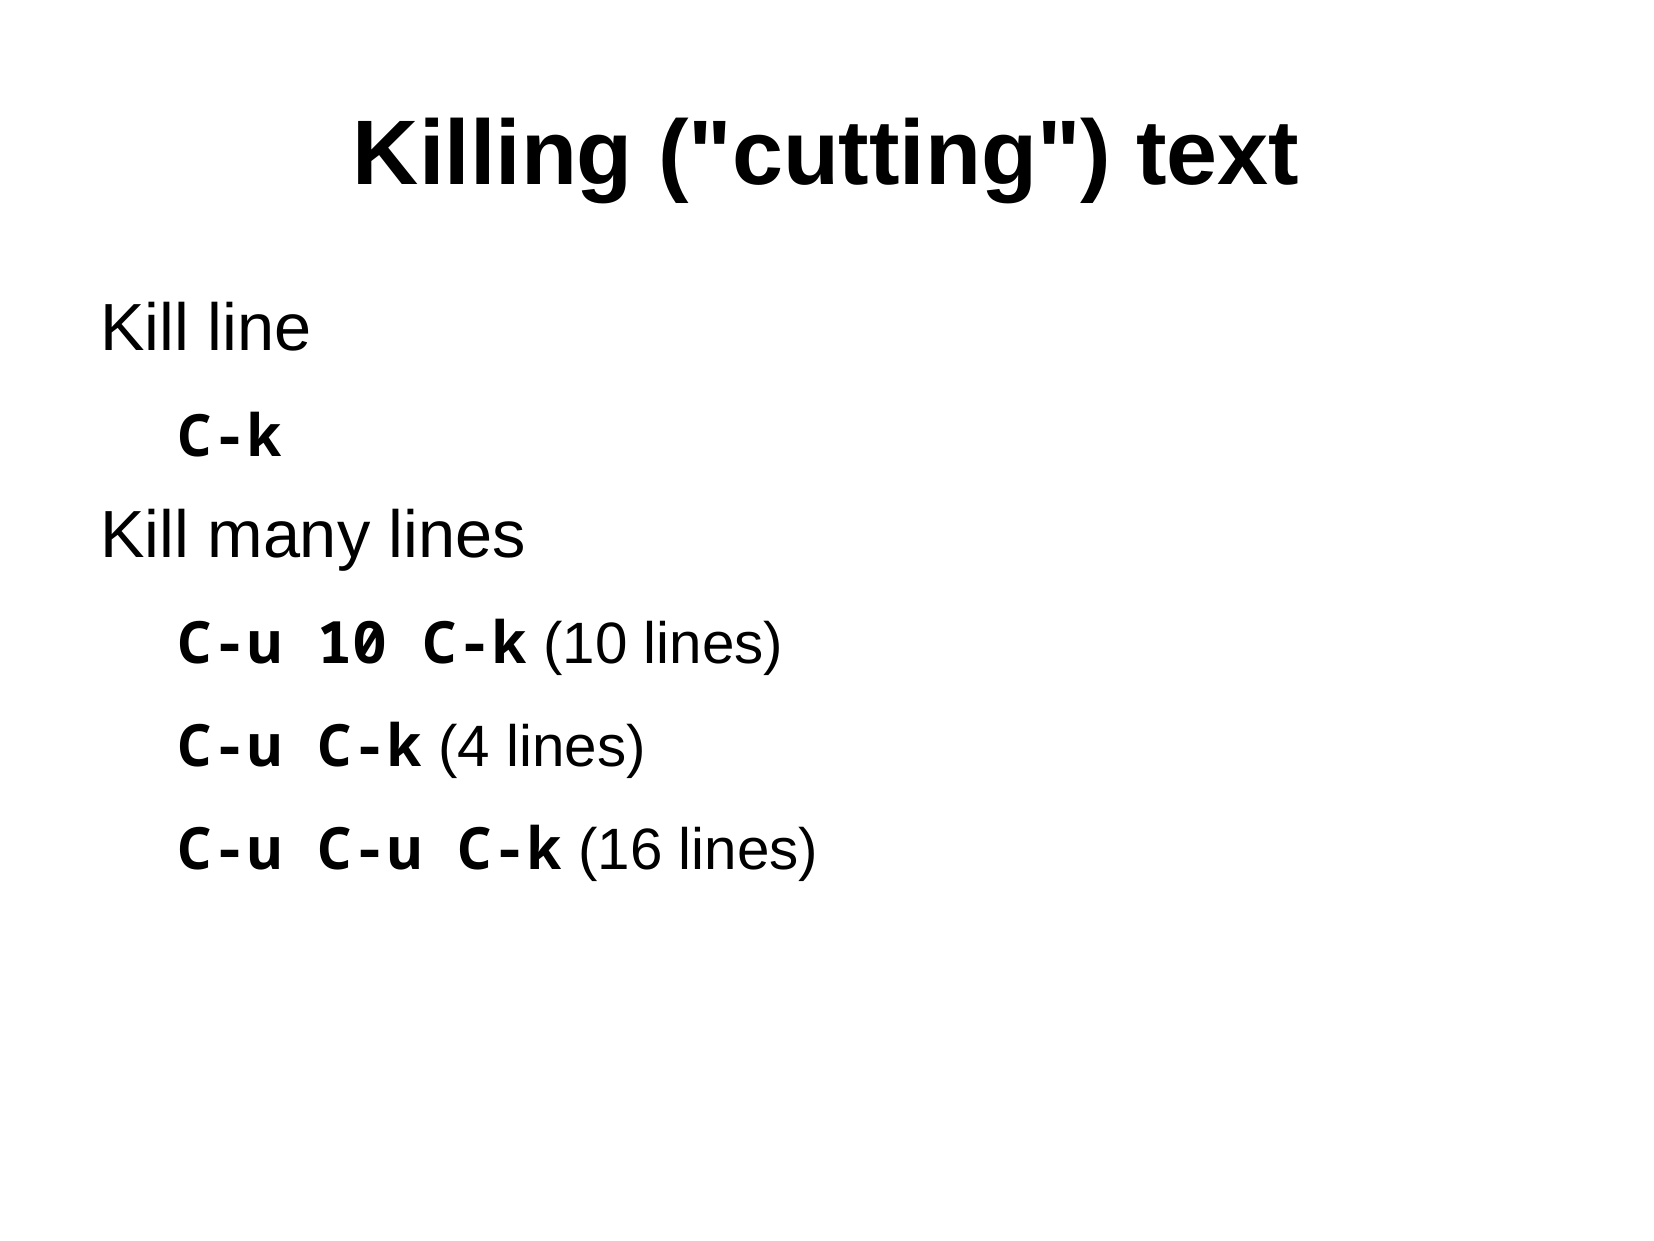

# Killing ("cutting") text
Kill line
C-k
Kill many lines
C-u 10 C-k (10 lines)
C-u C-k (4 lines)
C-u C-u C-k (16 lines)